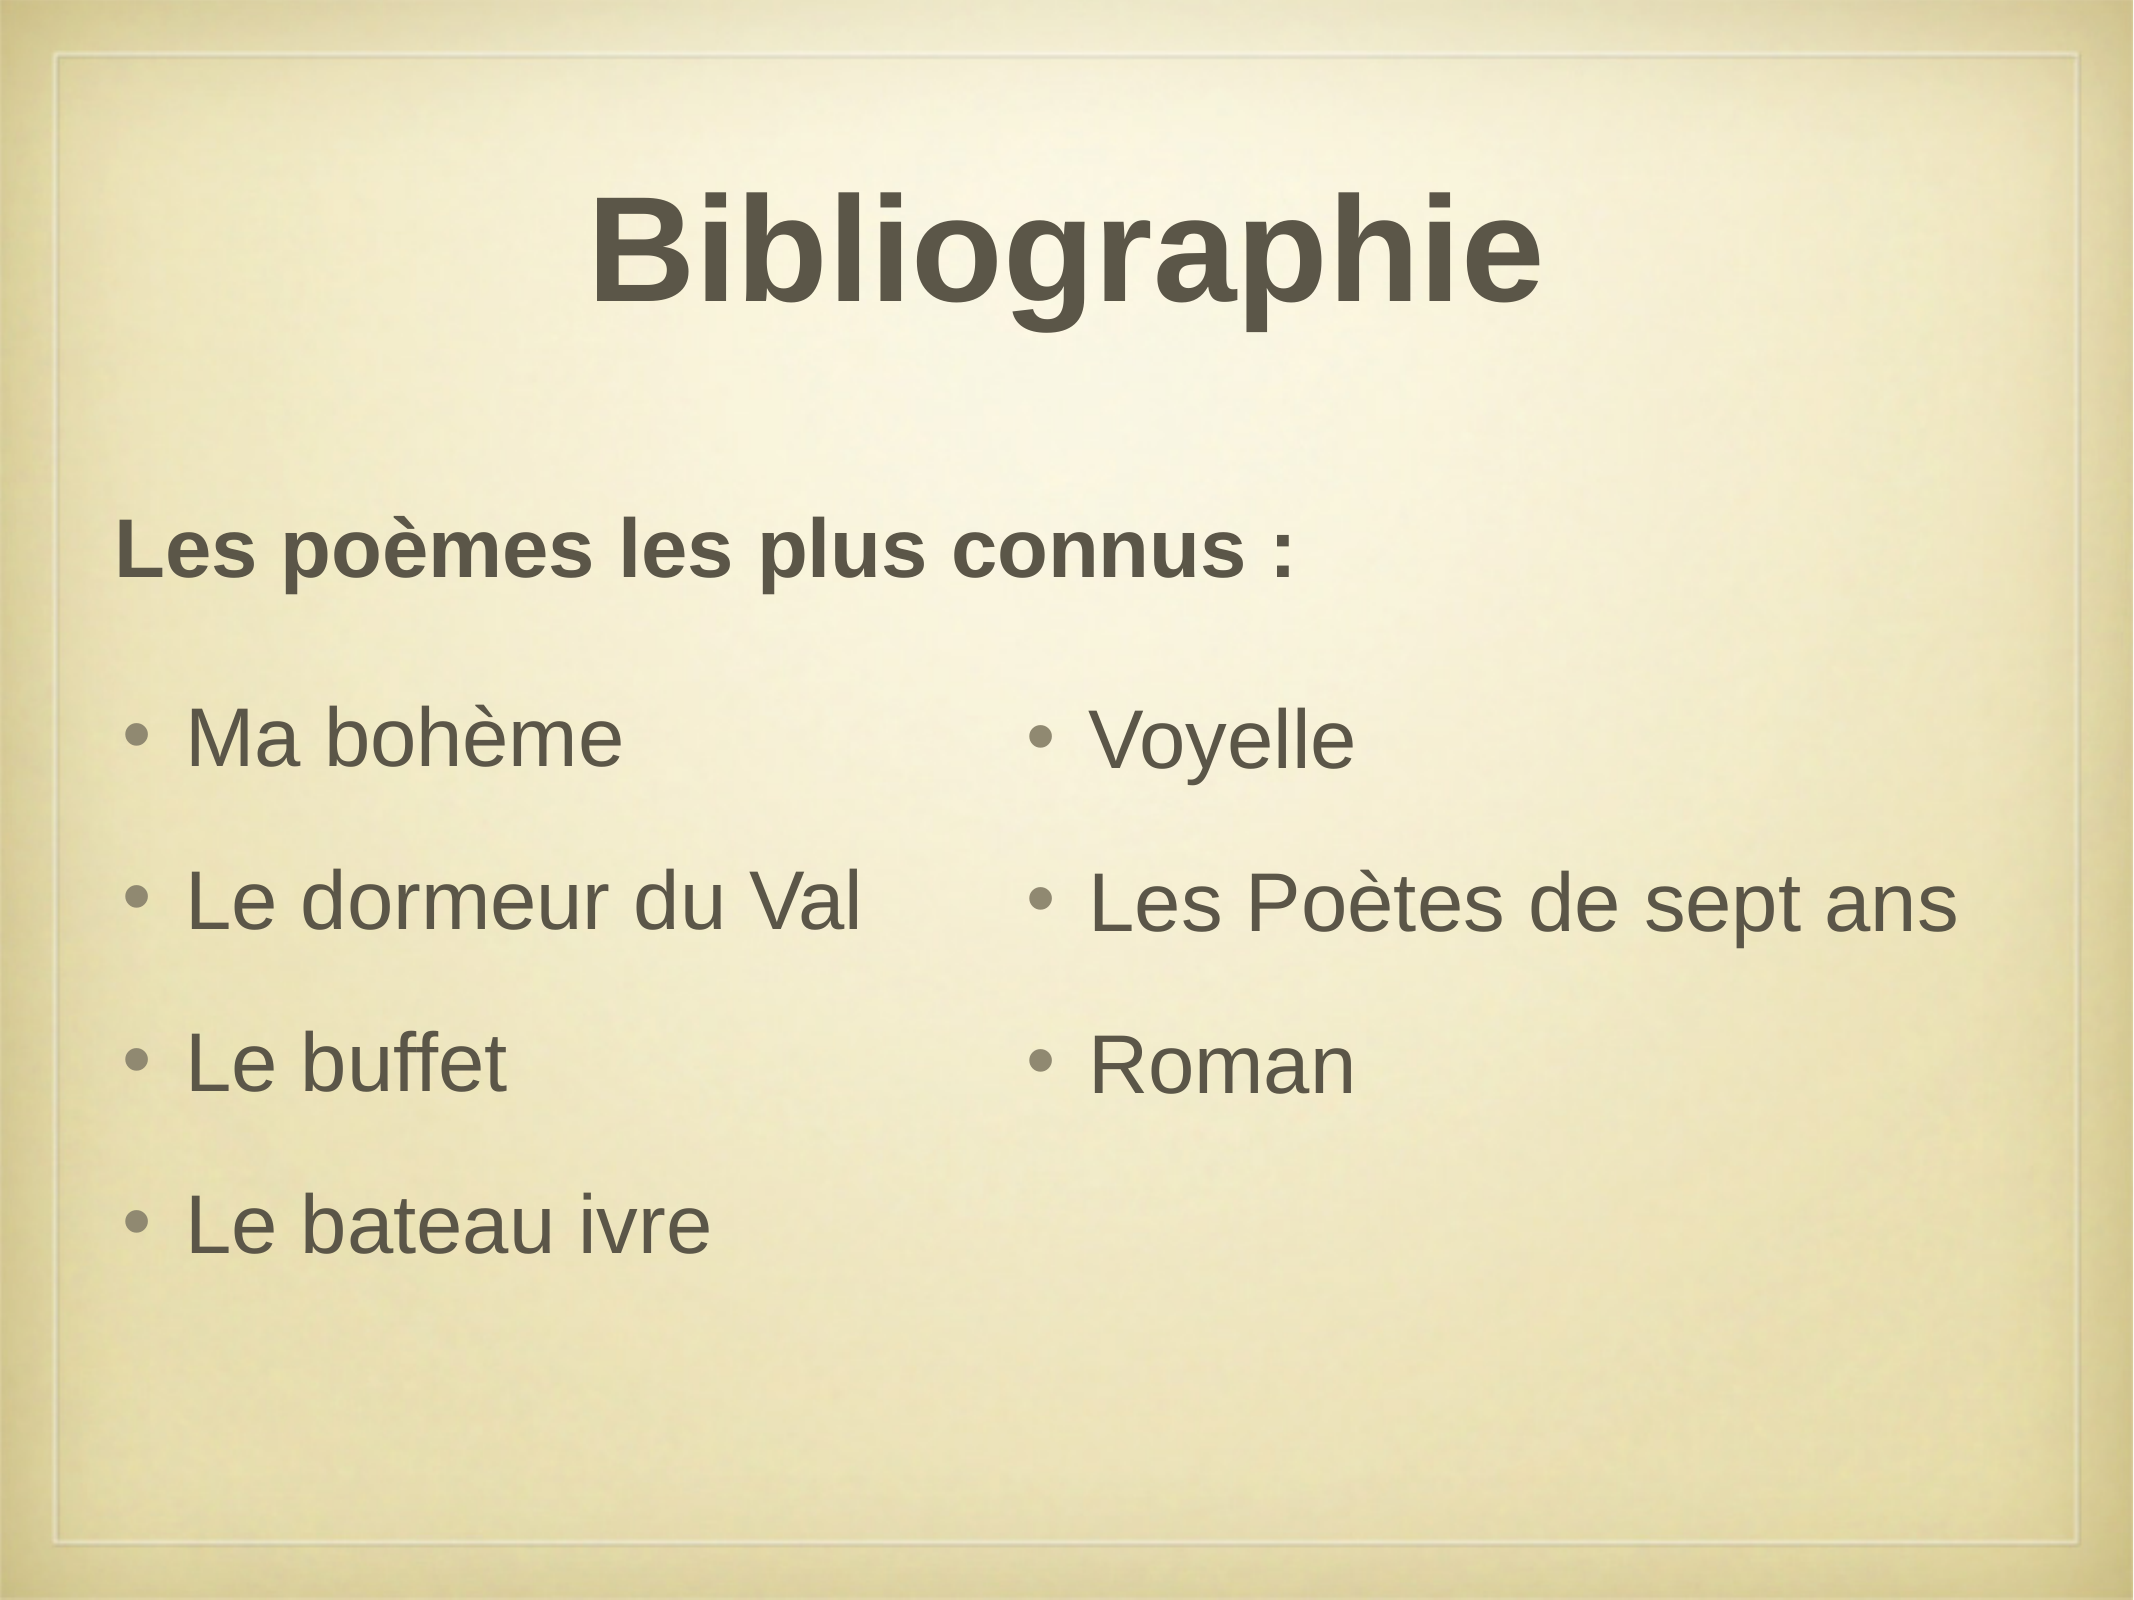

# Bibliographie
Les poèmes les plus connus :
Ma bohème
Le dormeur du Val
Le buffet
Le bateau ivre
Voyelle
Les Poètes de sept ans
Roman